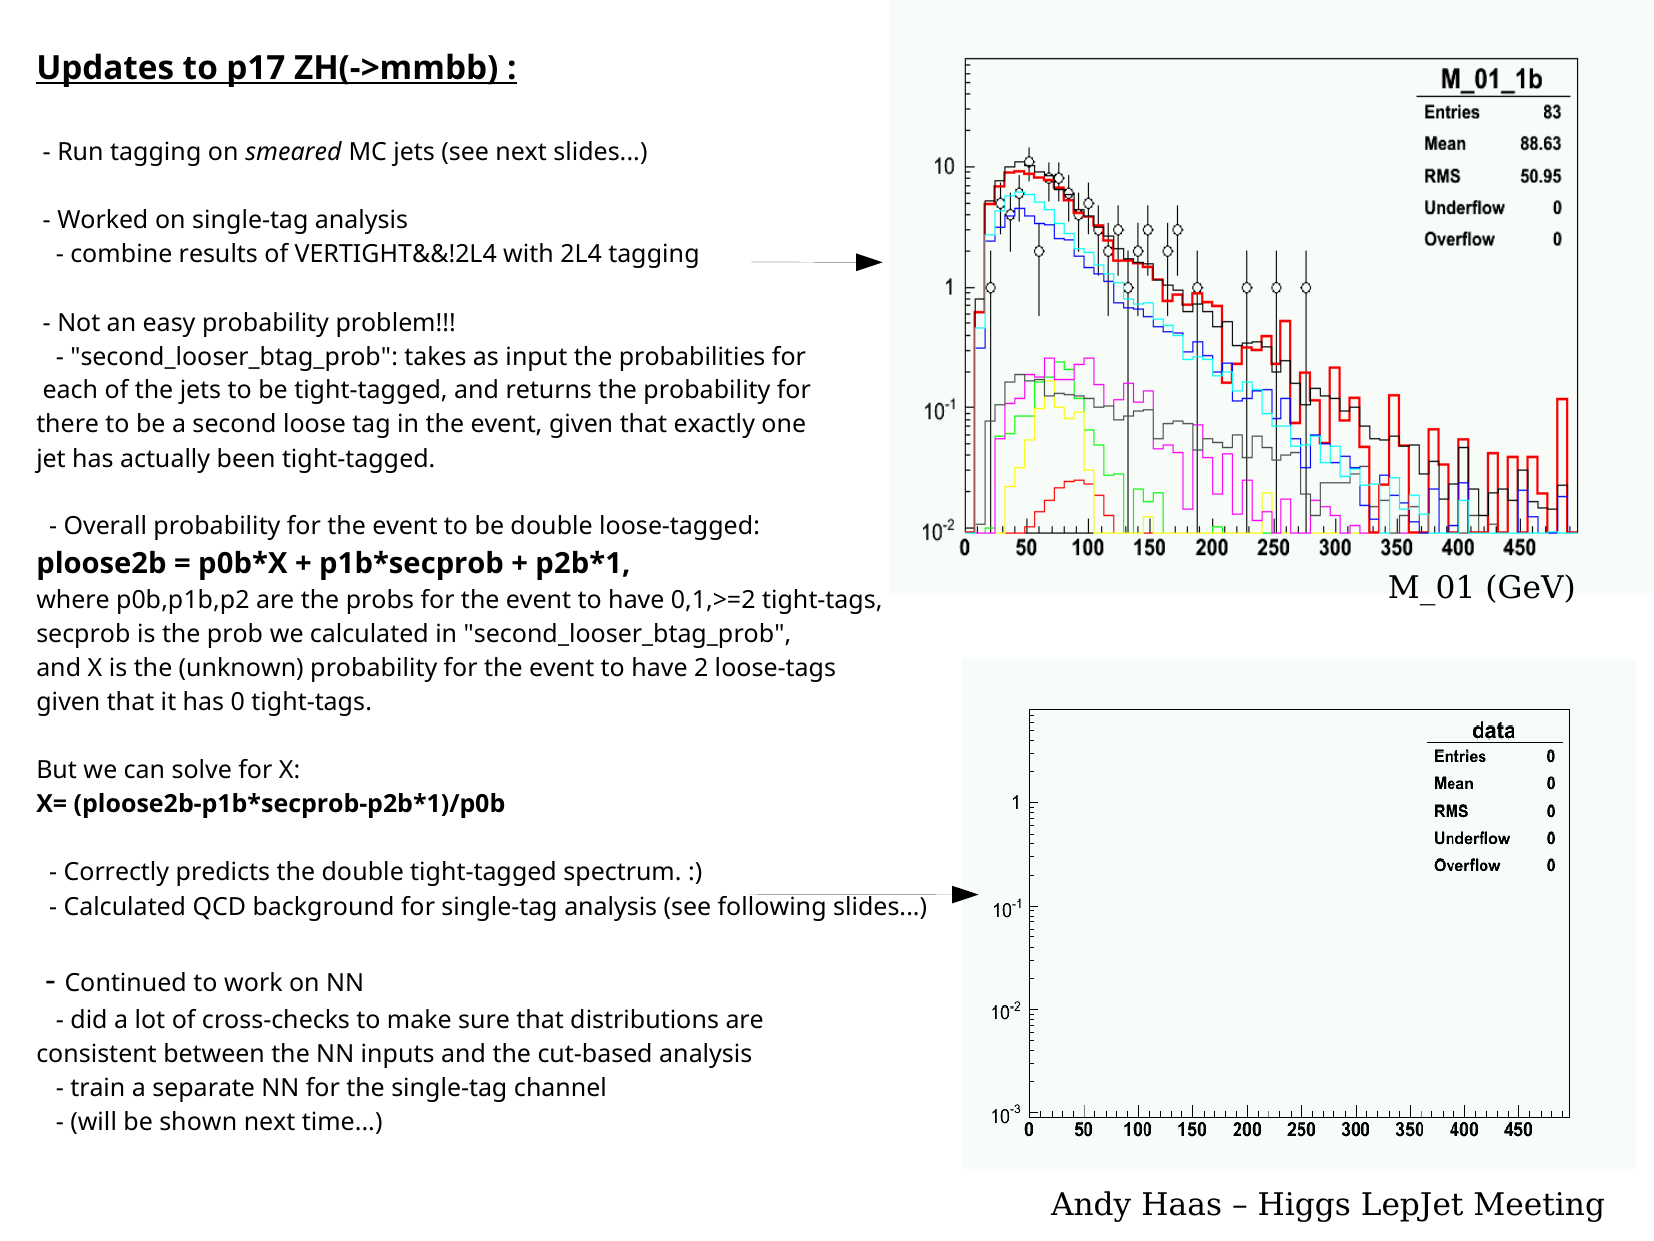

Updates to p17 ZH(->mmbb) :
 - Run tagging on smeared MC jets (see next slides...)
 - Worked on single-tag analysis
 - combine results of VERTIGHT&&!2L4 with 2L4 tagging
 - Not an easy probability problem!!!
 - "second_looser_btag_prob": takes as input the probabilities for
 each of the jets to be tight-tagged, and returns the probability for
there to be a second loose tag in the event, given that exactly one
jet has actually been tight-tagged.
 - Overall probability for the event to be double loose-tagged:
ploose2b = p0b*X + p1b*secprob + p2b*1,
where p0b,p1b,p2 are the probs for the event to have 0,1,>=2 tight-tags,
secprob is the prob we calculated in "second_looser_btag_prob",
and X is the (unknown) probability for the event to have 2 loose-tags
given that it has 0 tight-tags.
But we can solve for X:
X= (ploose2b-p1b*secprob-p2b*1)/p0b
 - Correctly predicts the double tight-tagged spectrum. :)
 - Calculated QCD background for single-tag analysis (see following slides...)
 - Continued to work on NN
 - did a lot of cross-checks to make sure that distributions are
consistent between the NN inputs and the cut-based analysis
 - train a separate NN for the single-tag channel
 - (will be shown next time...)
M_01 (GeV)